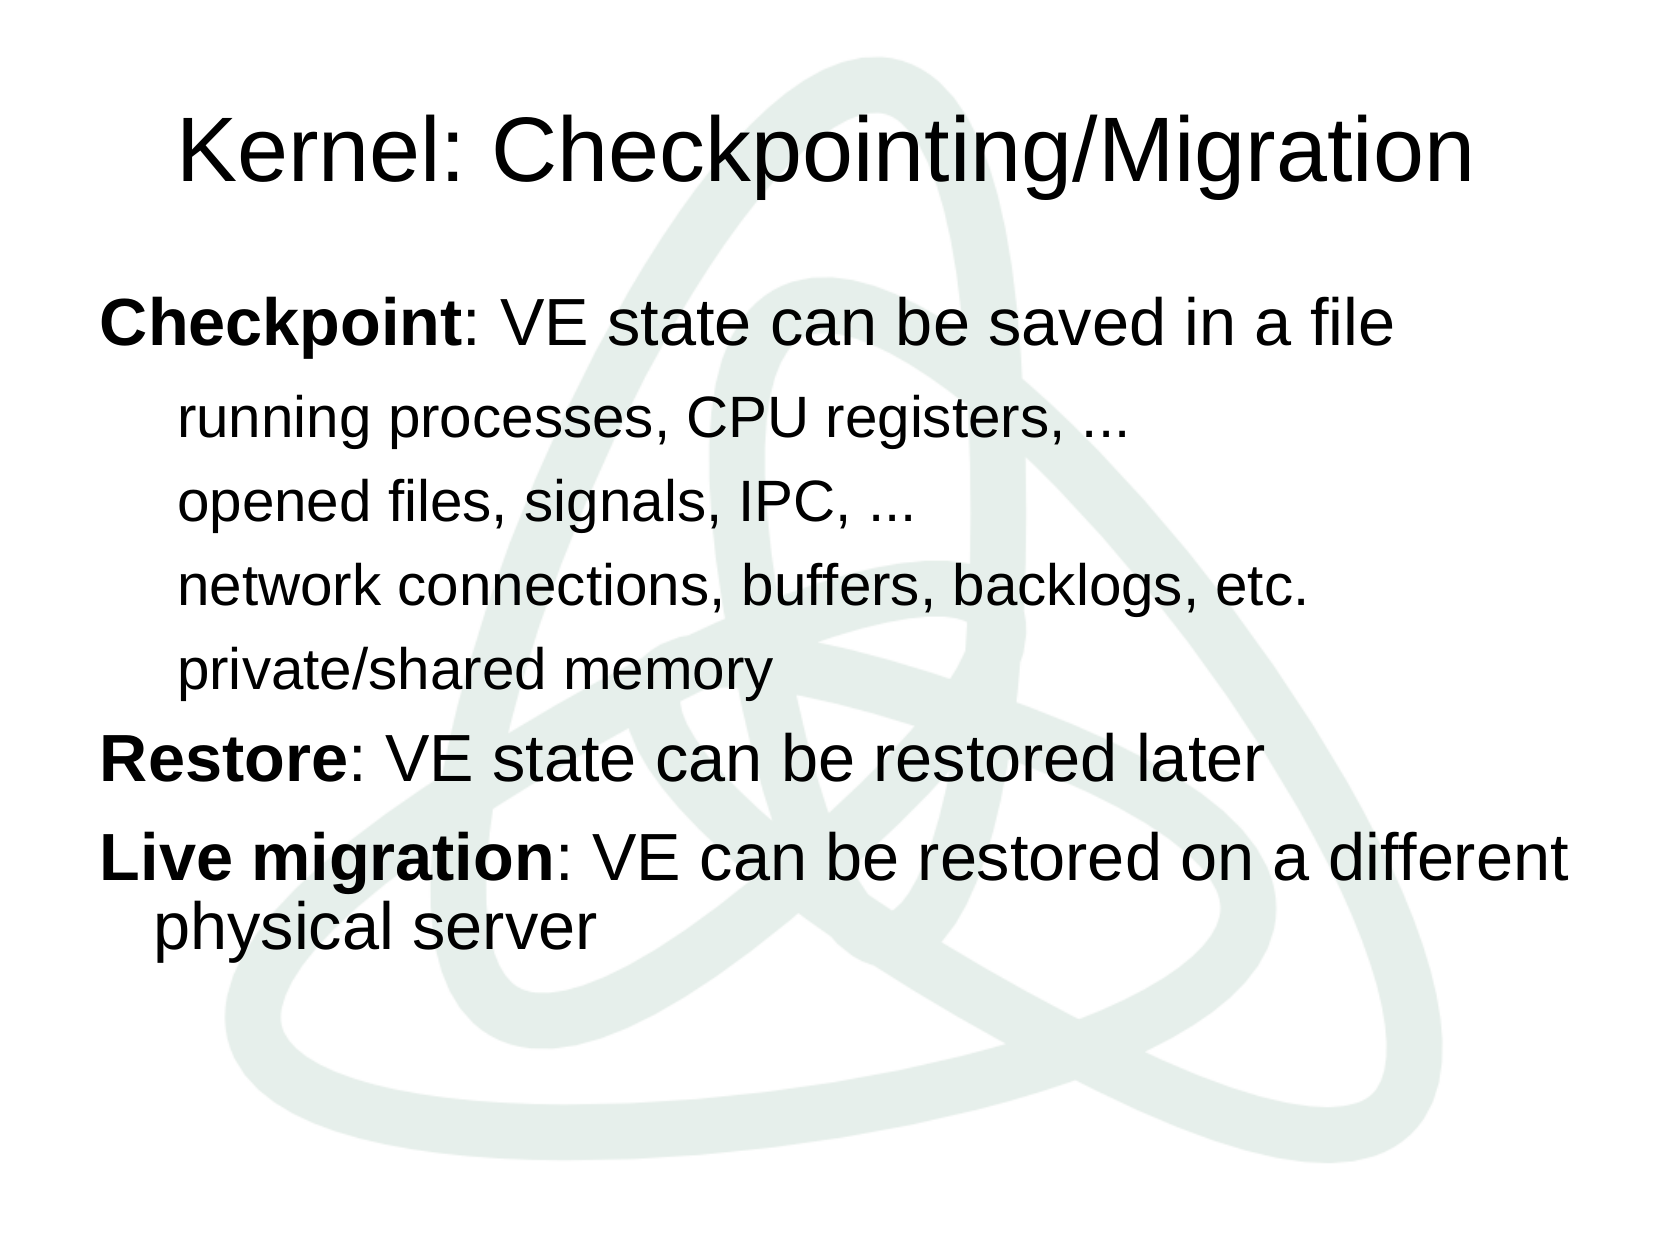

# Kernel: Checkpointing/Migration
Checkpoint: VE state can be saved in a file
running processes, CPU registers, ...
opened files, signals, IPC, ...
network connections, buffers, backlogs, etc.
private/shared memory
Restore: VE state can be restored later
Live migration: VE can be restored on a different physical server